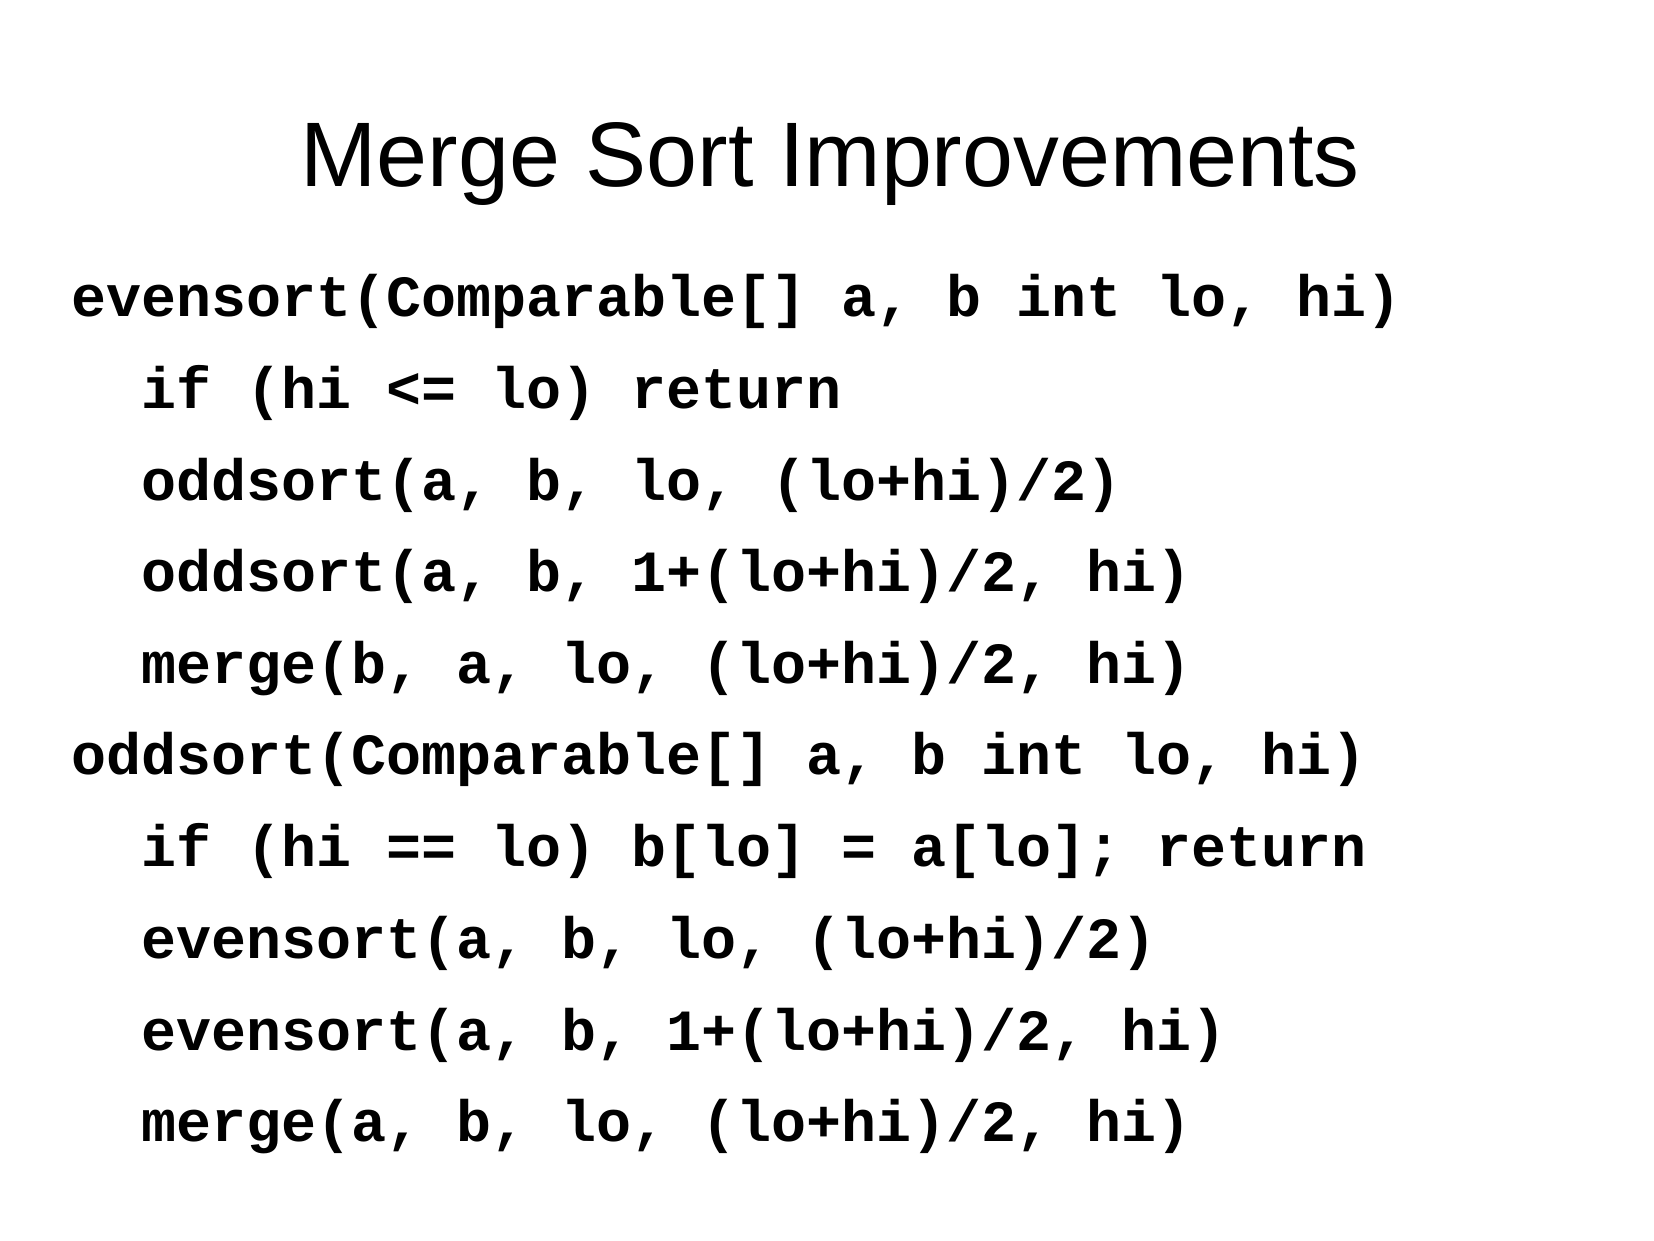

# Merge Sort Improvements
evensort(Comparable[] a, b int lo, hi)
 if (hi <= lo) return
 oddsort(a, b, lo, (lo+hi)/2)
 oddsort(a, b, 1+(lo+hi)/2, hi)
 merge(b, a, lo, (lo+hi)/2, hi)
oddsort(Comparable[] a, b int lo, hi)
 if (hi == lo) b[lo] = a[lo]; return
 evensort(a, b, lo, (lo+hi)/2)
 evensort(a, b, 1+(lo+hi)/2, hi)
 merge(a, b, lo, (lo+hi)/2, hi)